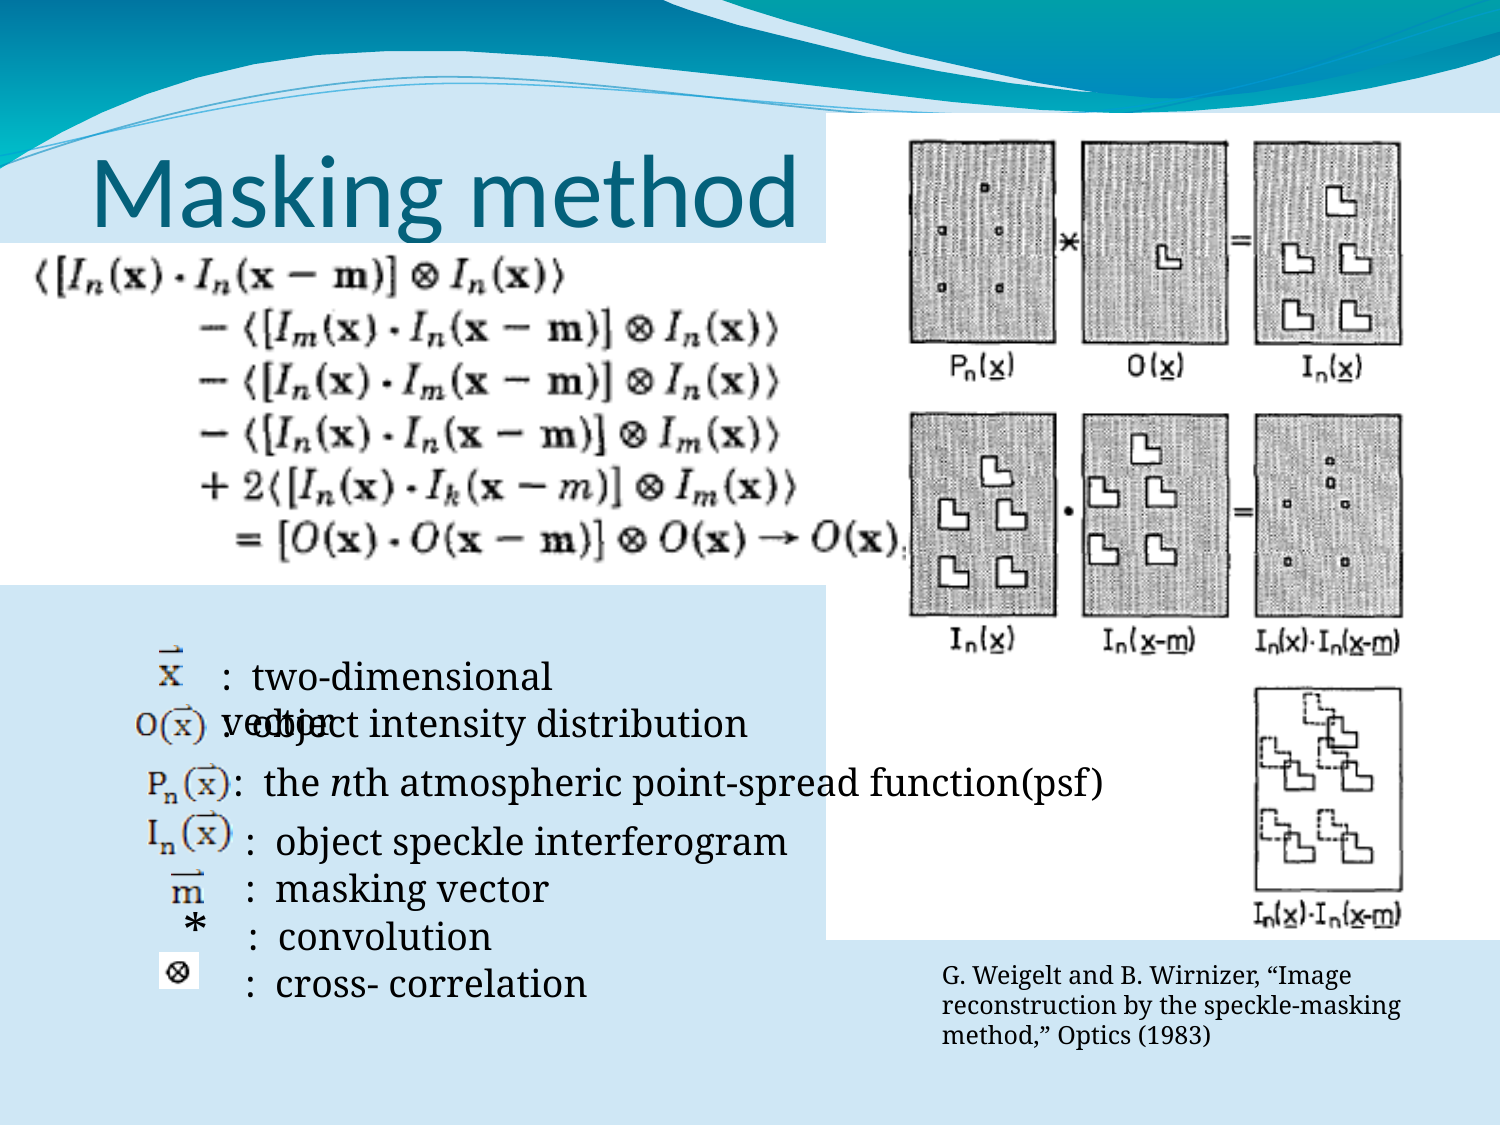

# Masking method
: two-dimensional vector
: object intensity distribution
: the nth atmospheric point-spread function(psf)
: object speckle interferogram
: masking vector
 * : convolution
: cross- correlation
G. Weigelt and B. Wirnizer, “Image reconstruction by the speckle-masking method,” Optics (1983)